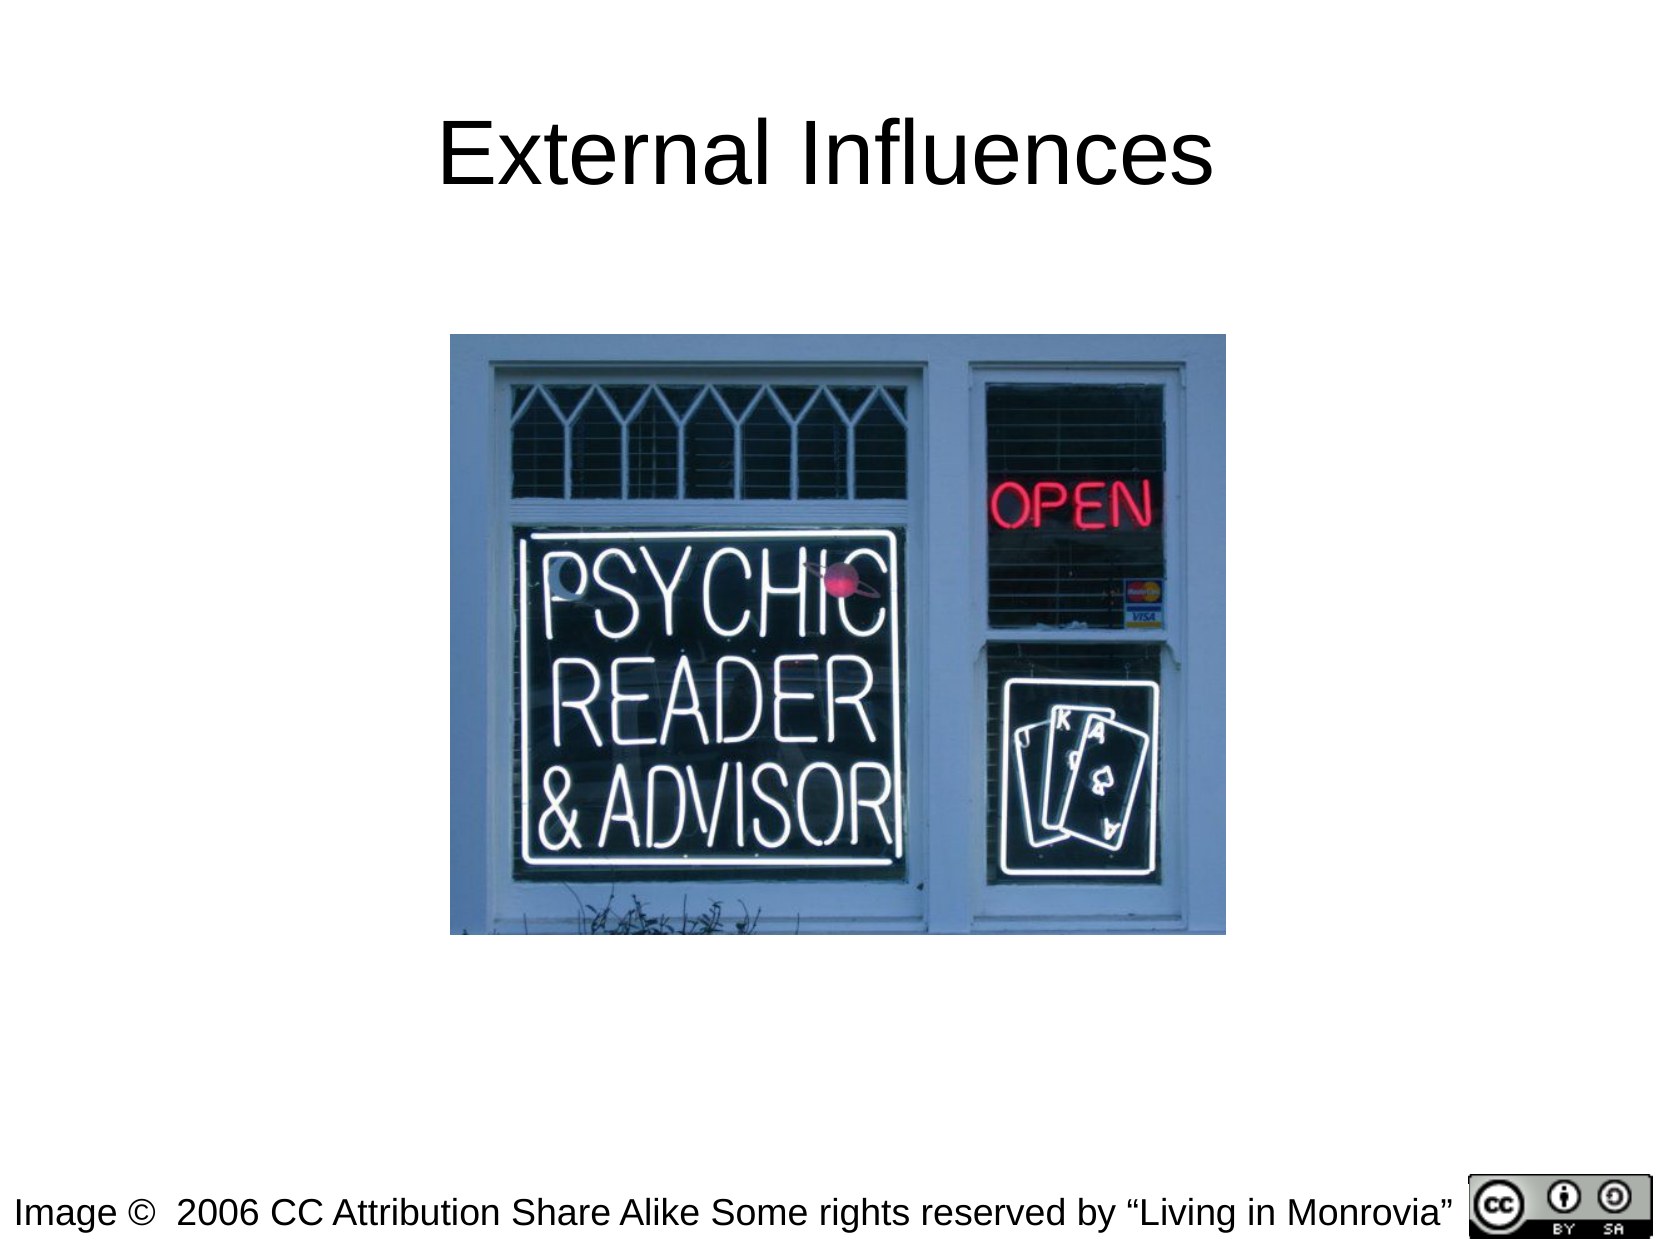

# External Influences
Image © 2006 CC Attribution Share Alike Some rights reserved by “Living in Monrovia”